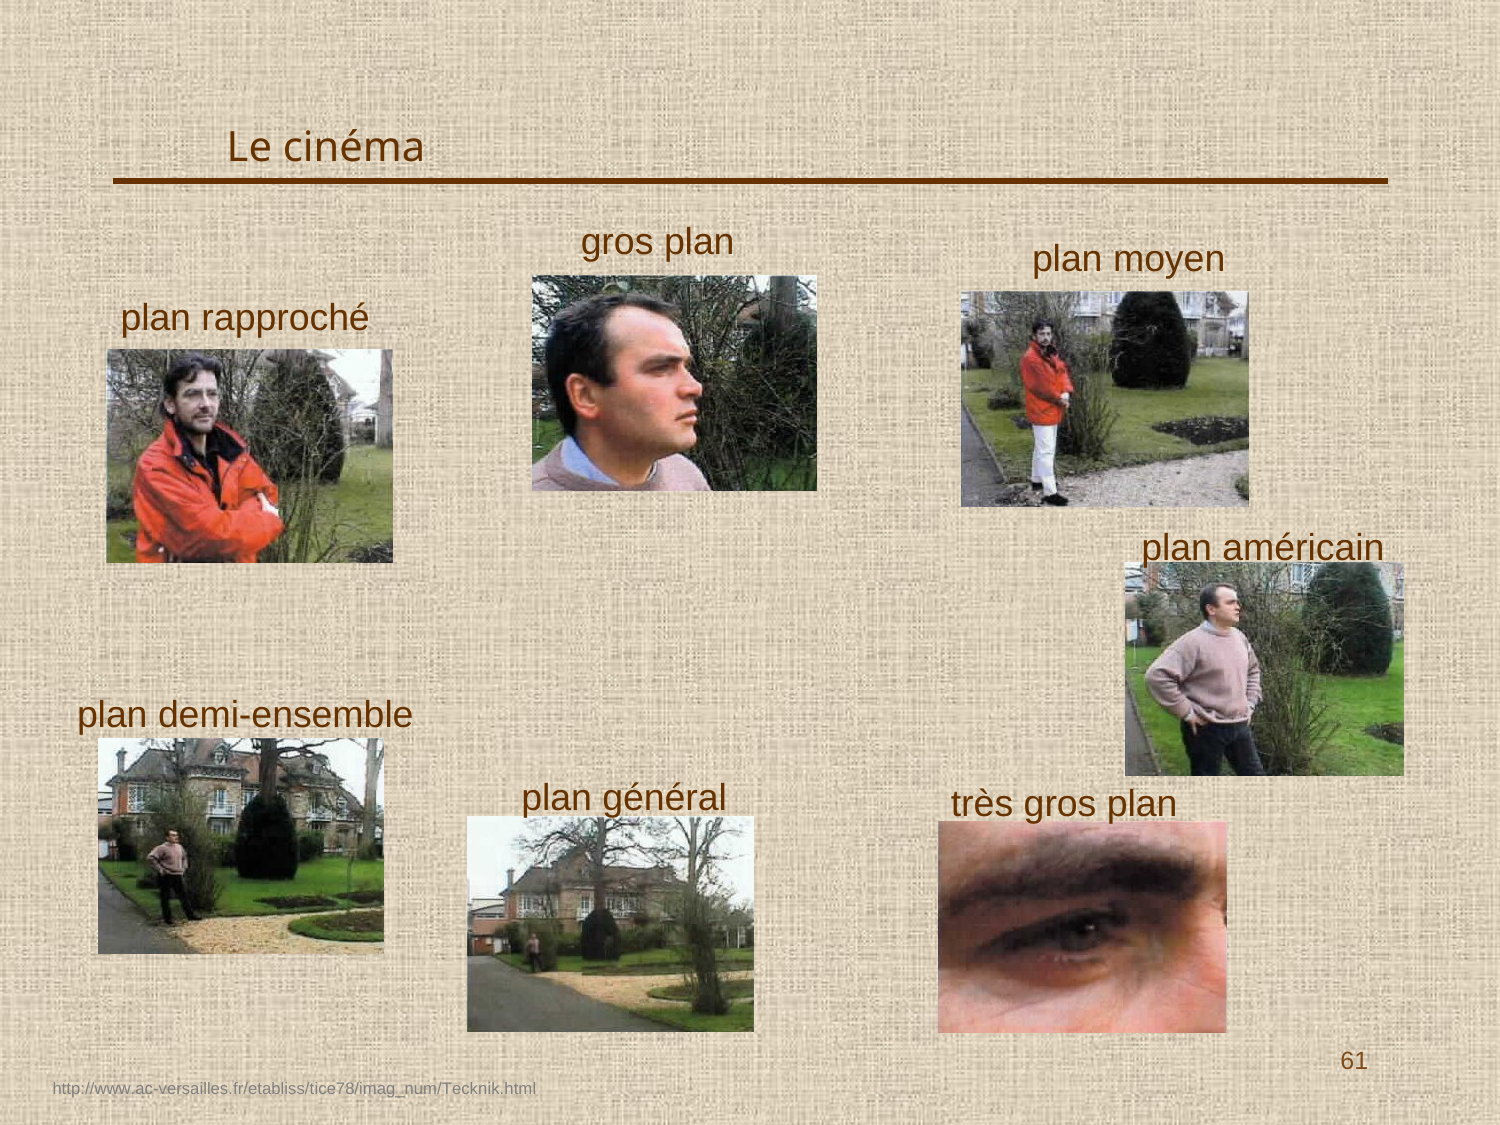

Le cinéma
gros plan
plan moyen
plan rapproché
plan américain
plan demi-ensemble
plan général
très gros plan
61
http://www.ac-versailles.fr/etabliss/tice78/imag_num/Tecknik.html